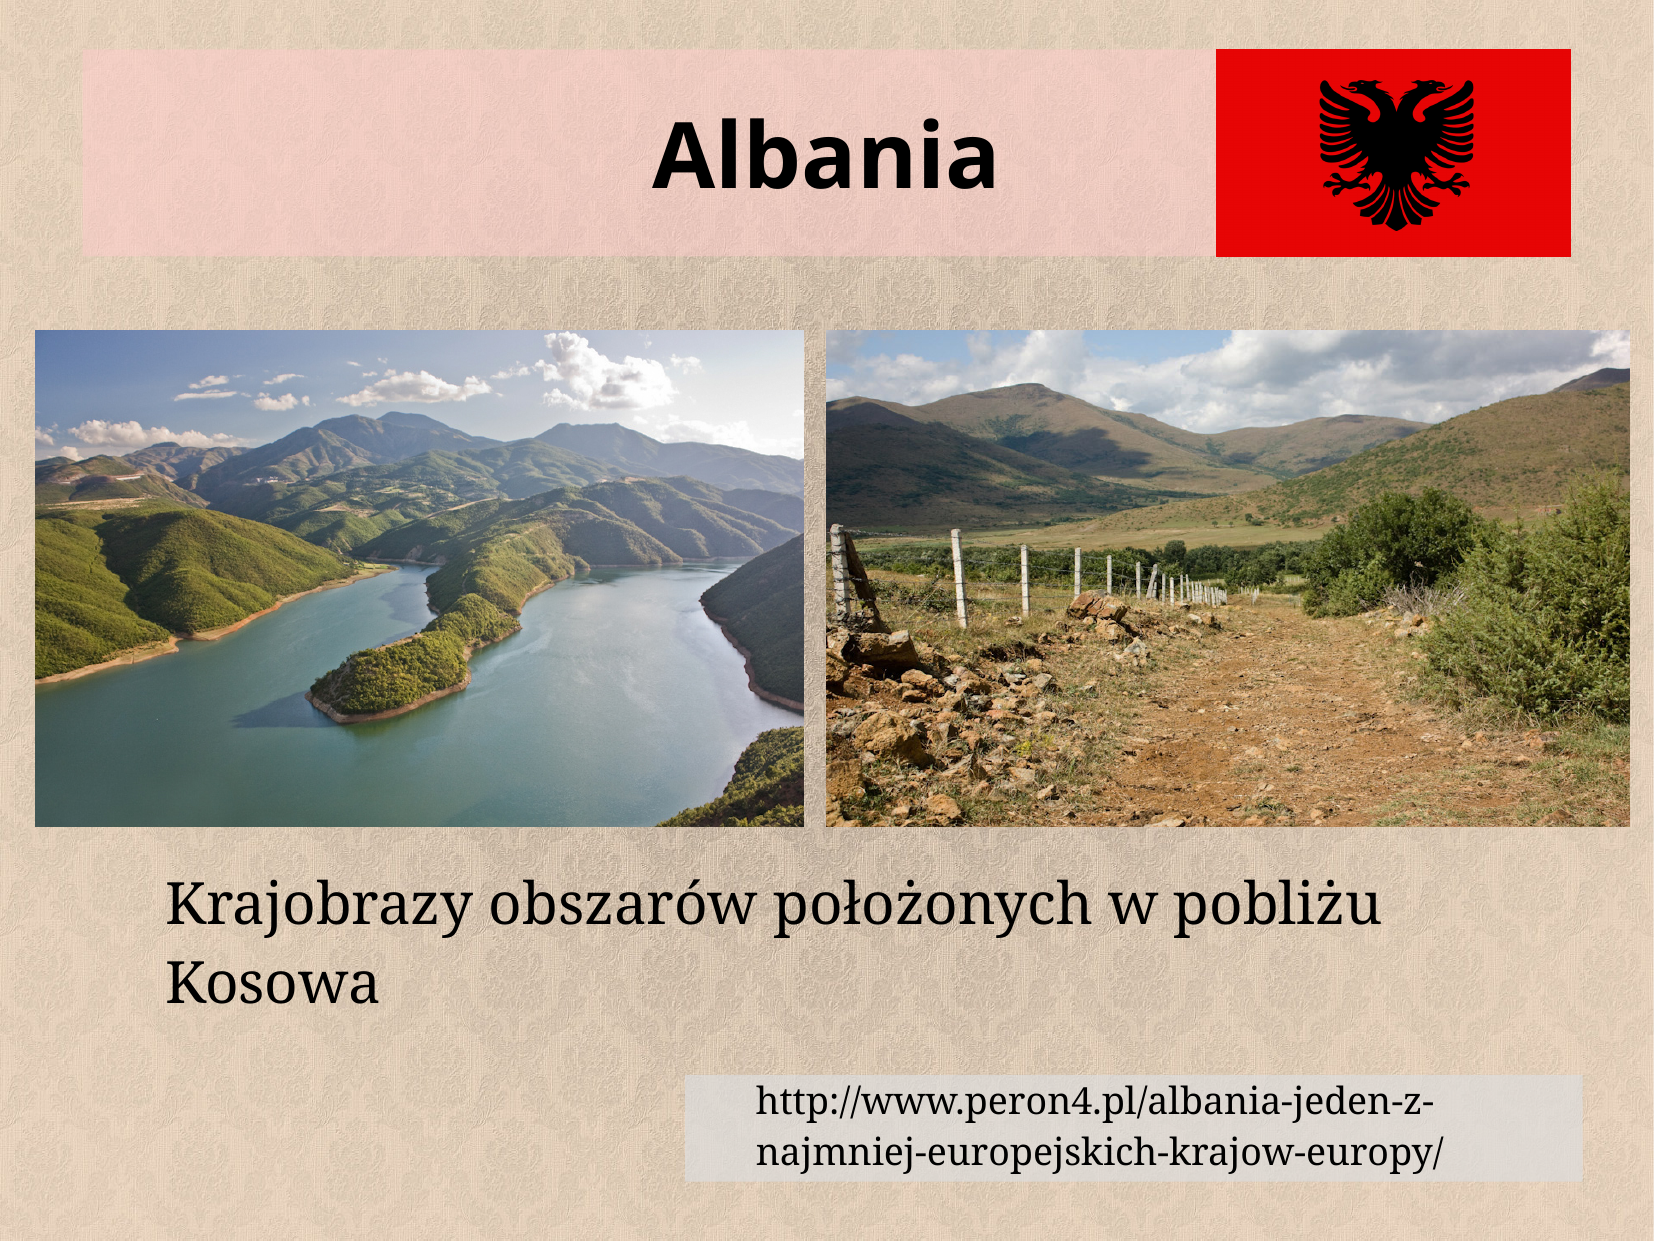

# Albania
Krajobrazy obszarów położonych w pobliżu Kosowa
http://www.peron4.pl/albania-jeden-z-najmniej-europejskich-krajow-europy/